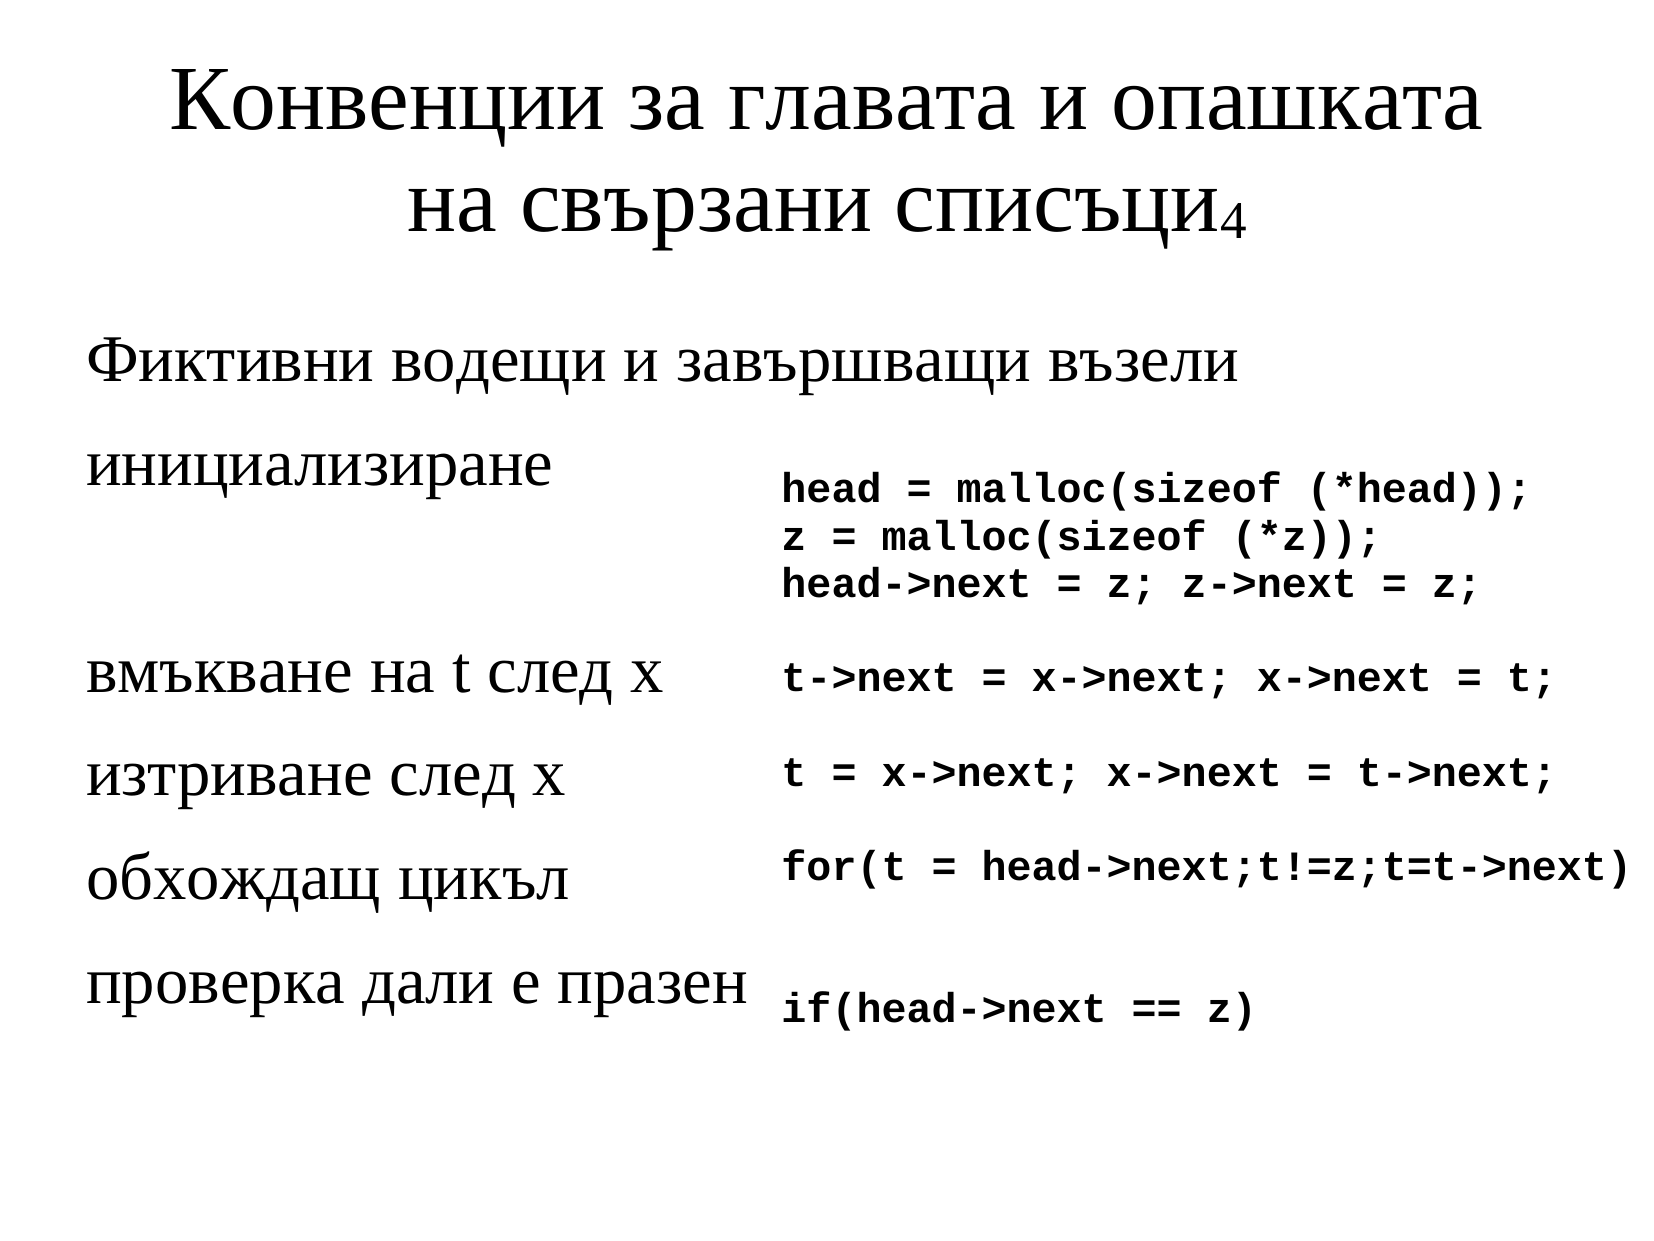

# Конвенции за главата и опашката на свързани списъци4
Фиктивни водещи и завършващи възели
инициализиране
вмъкване на t след x
изтриване след x
обхождащ цикъл
проверка дали е празен
head = malloc(sizeof (*head));
z = malloc(sizeof (*z));
head->next = z; z->next = z;
t->next = x->next; x->next = t;
t = x->next; x->next = t->next;
for(t = head->next;t!=z;t=t->next)
if(head->next == z)